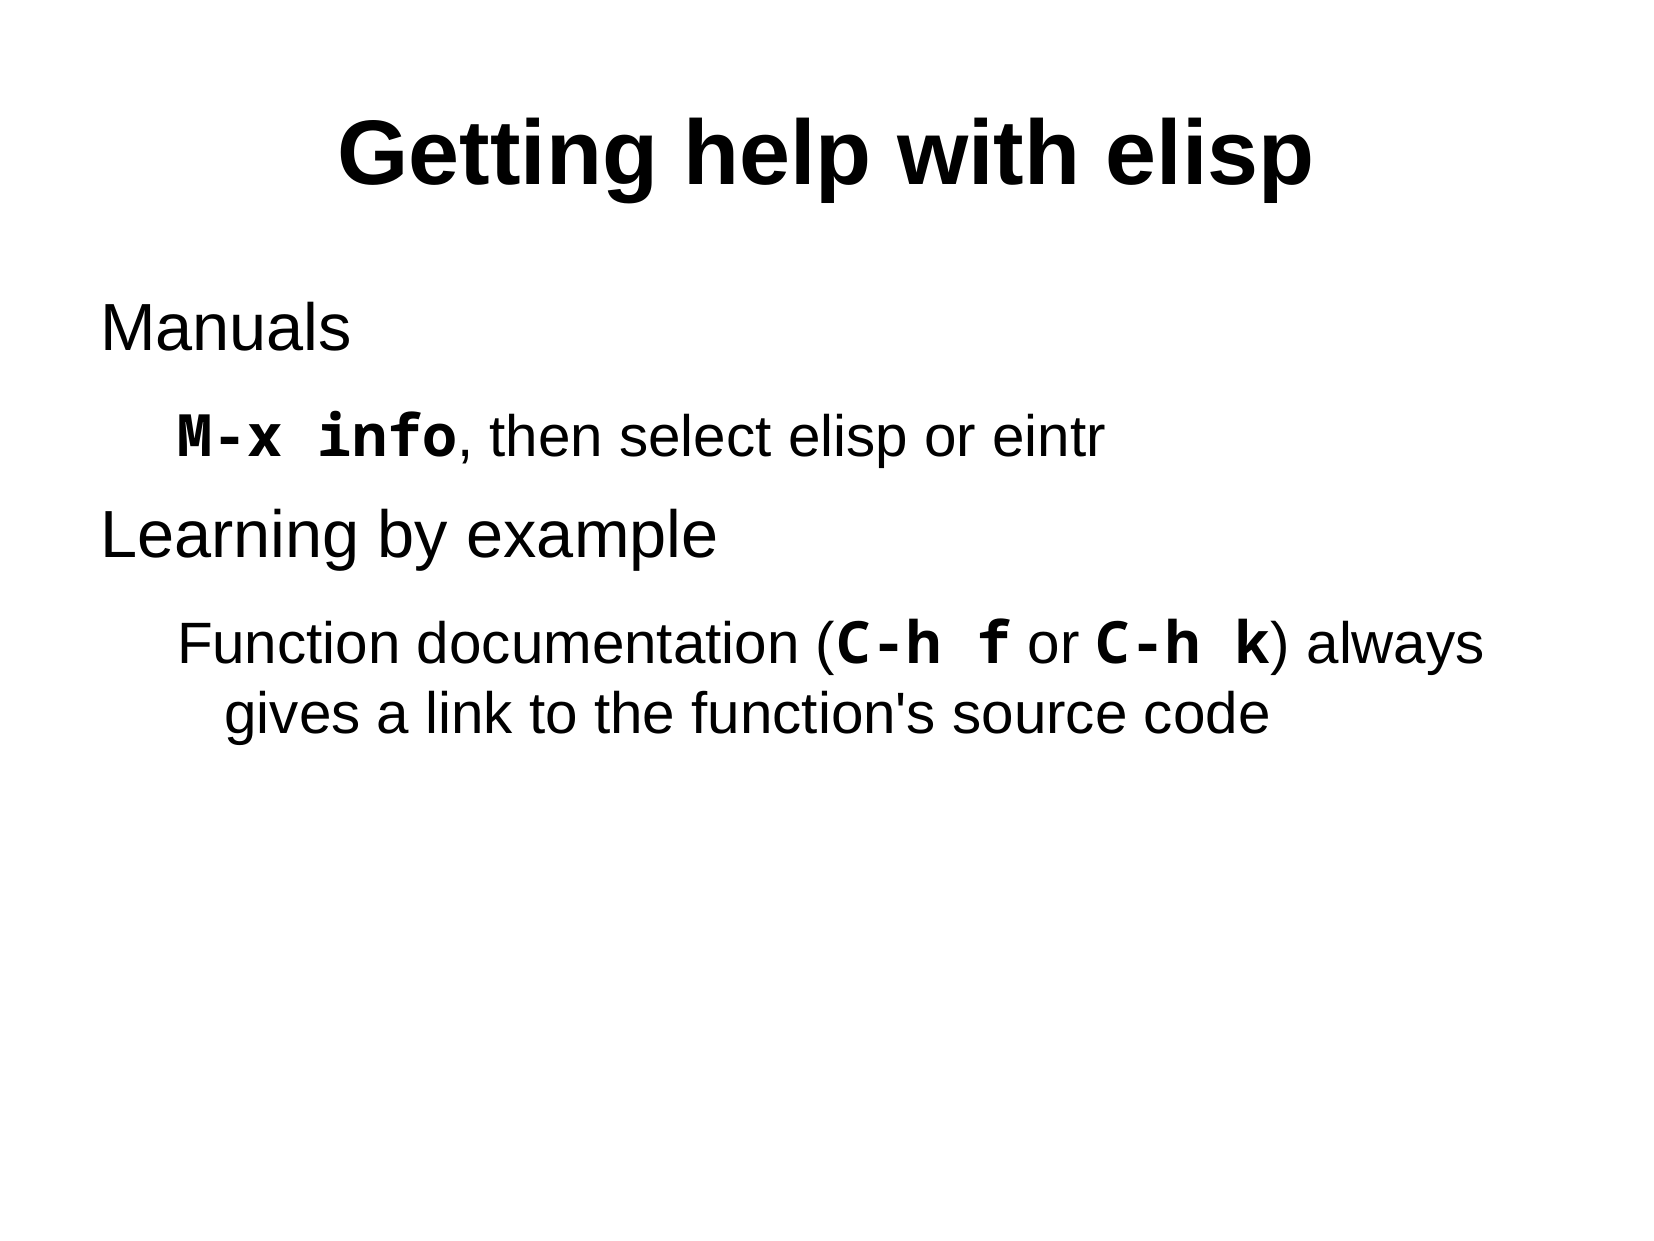

# Getting help with elisp
Manuals
M-x info, then select elisp or eintr
Learning by example
Function documentation (C-h f or C-h k) always gives a link to the function's source code